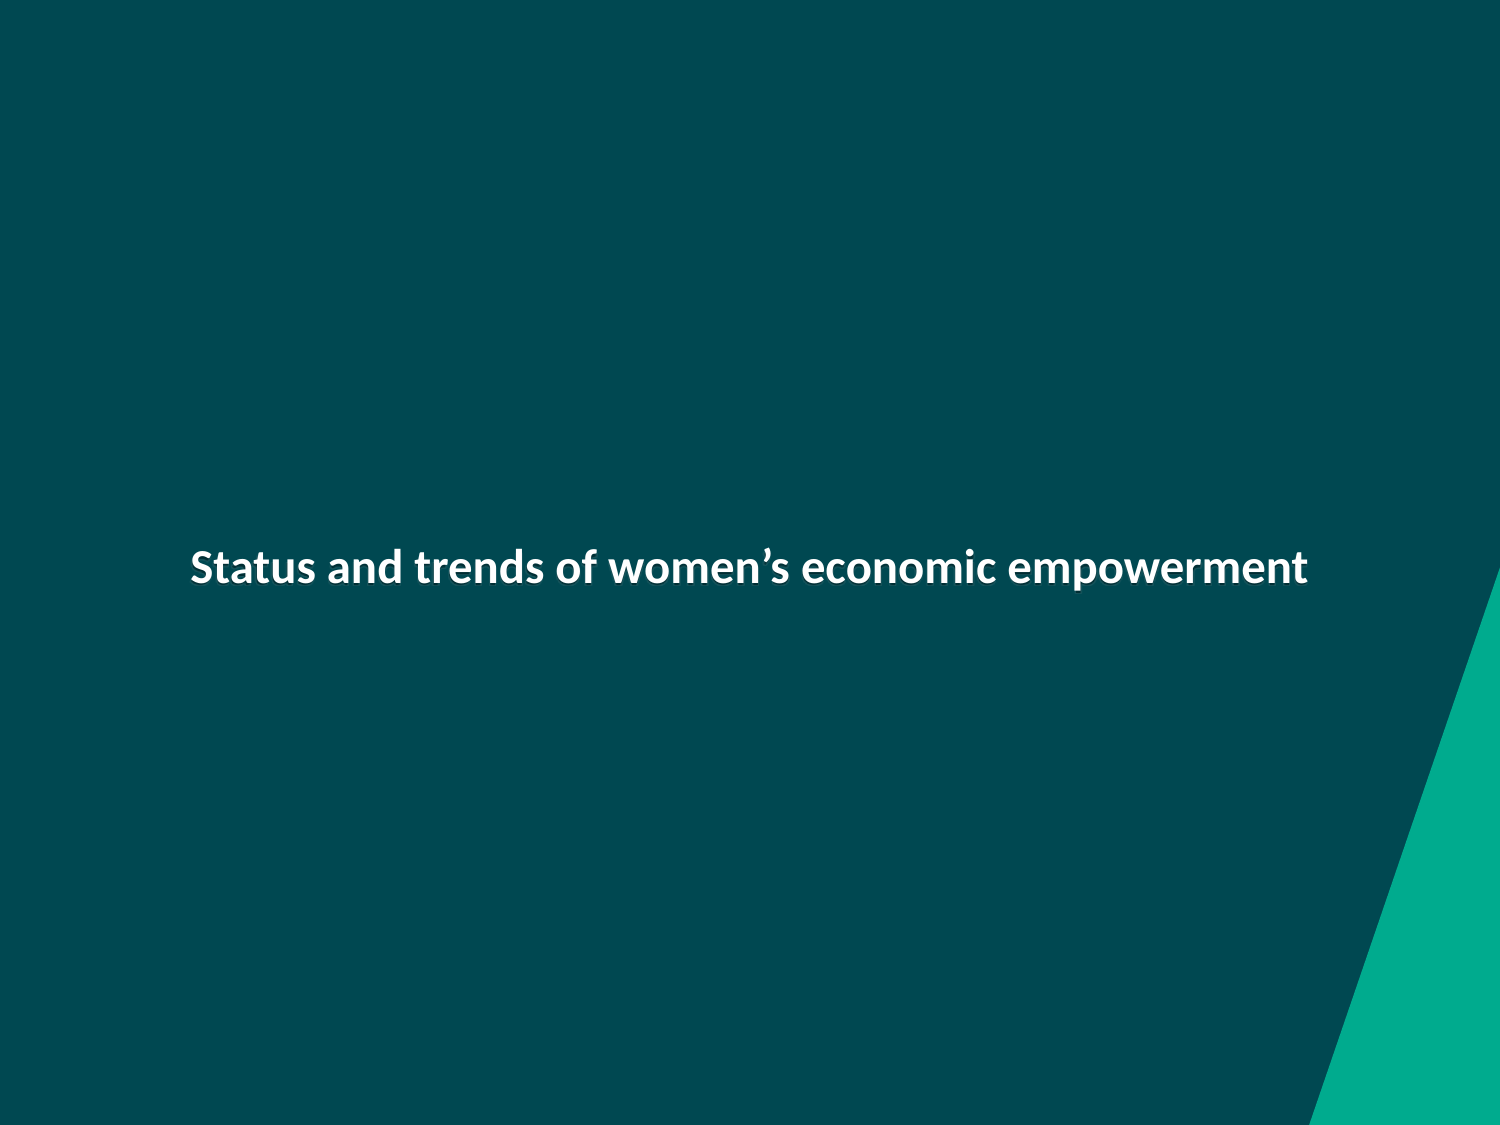

# Status and trends of women’s economic empowerment